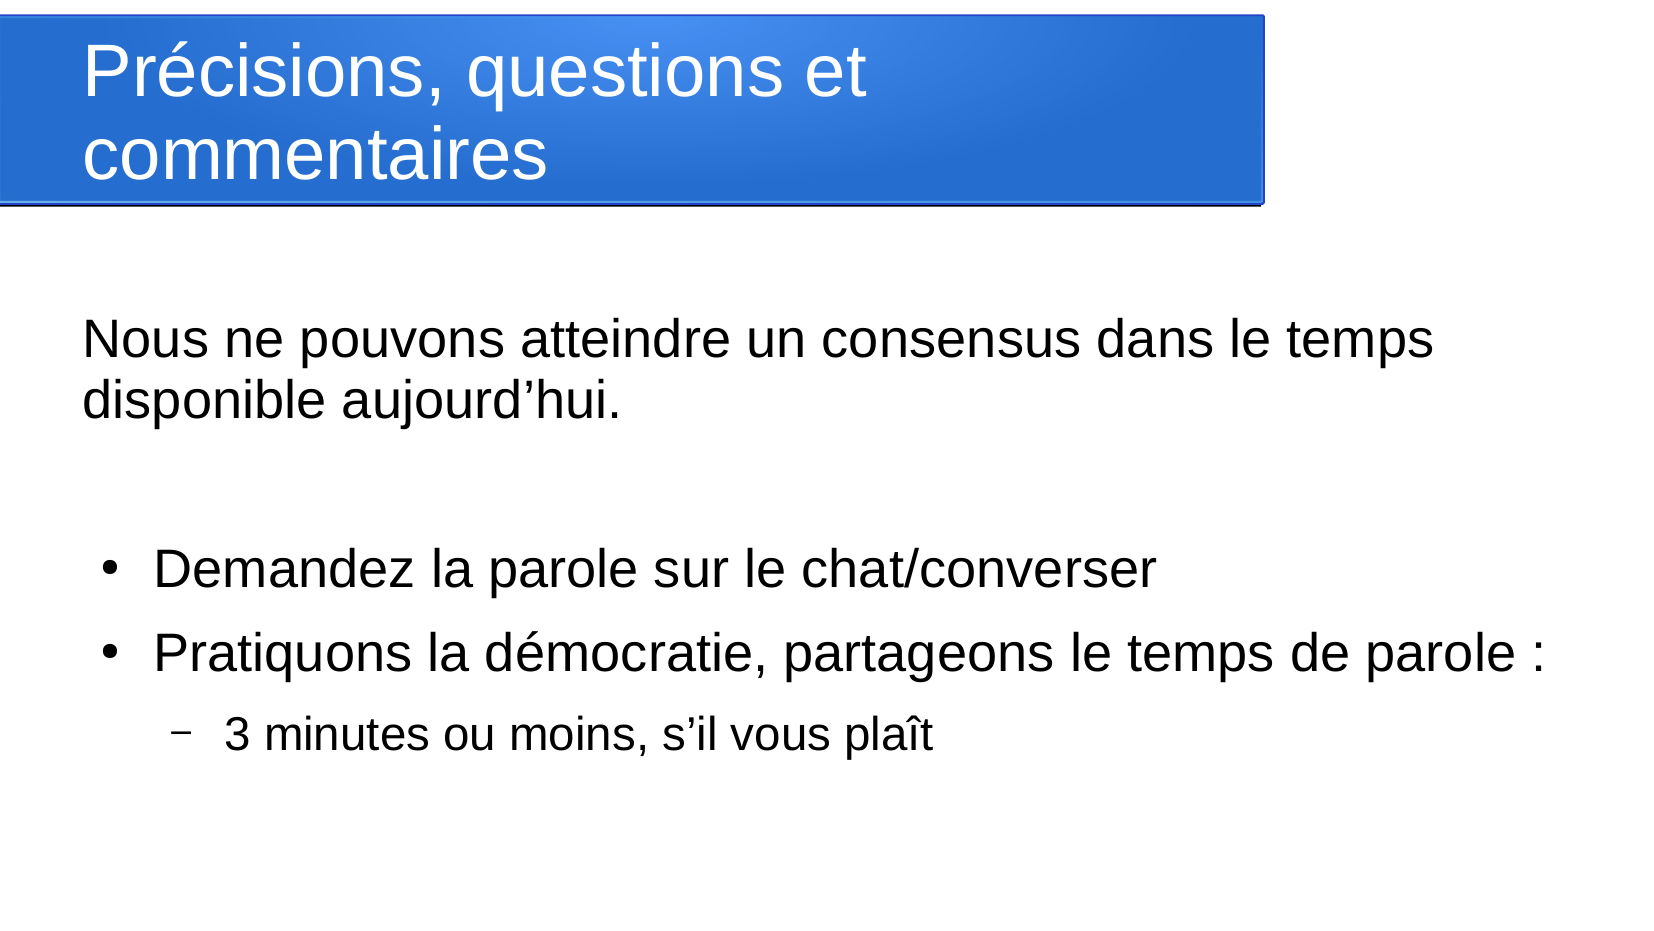

# Précisions, questions et commentaires
Nous ne pouvons atteindre un consensus dans le temps disponible aujourd’hui.
Demandez la parole sur le chat/converser
Pratiquons la démocratie, partageons le temps de parole :
3 minutes ou moins, s’il vous plaît